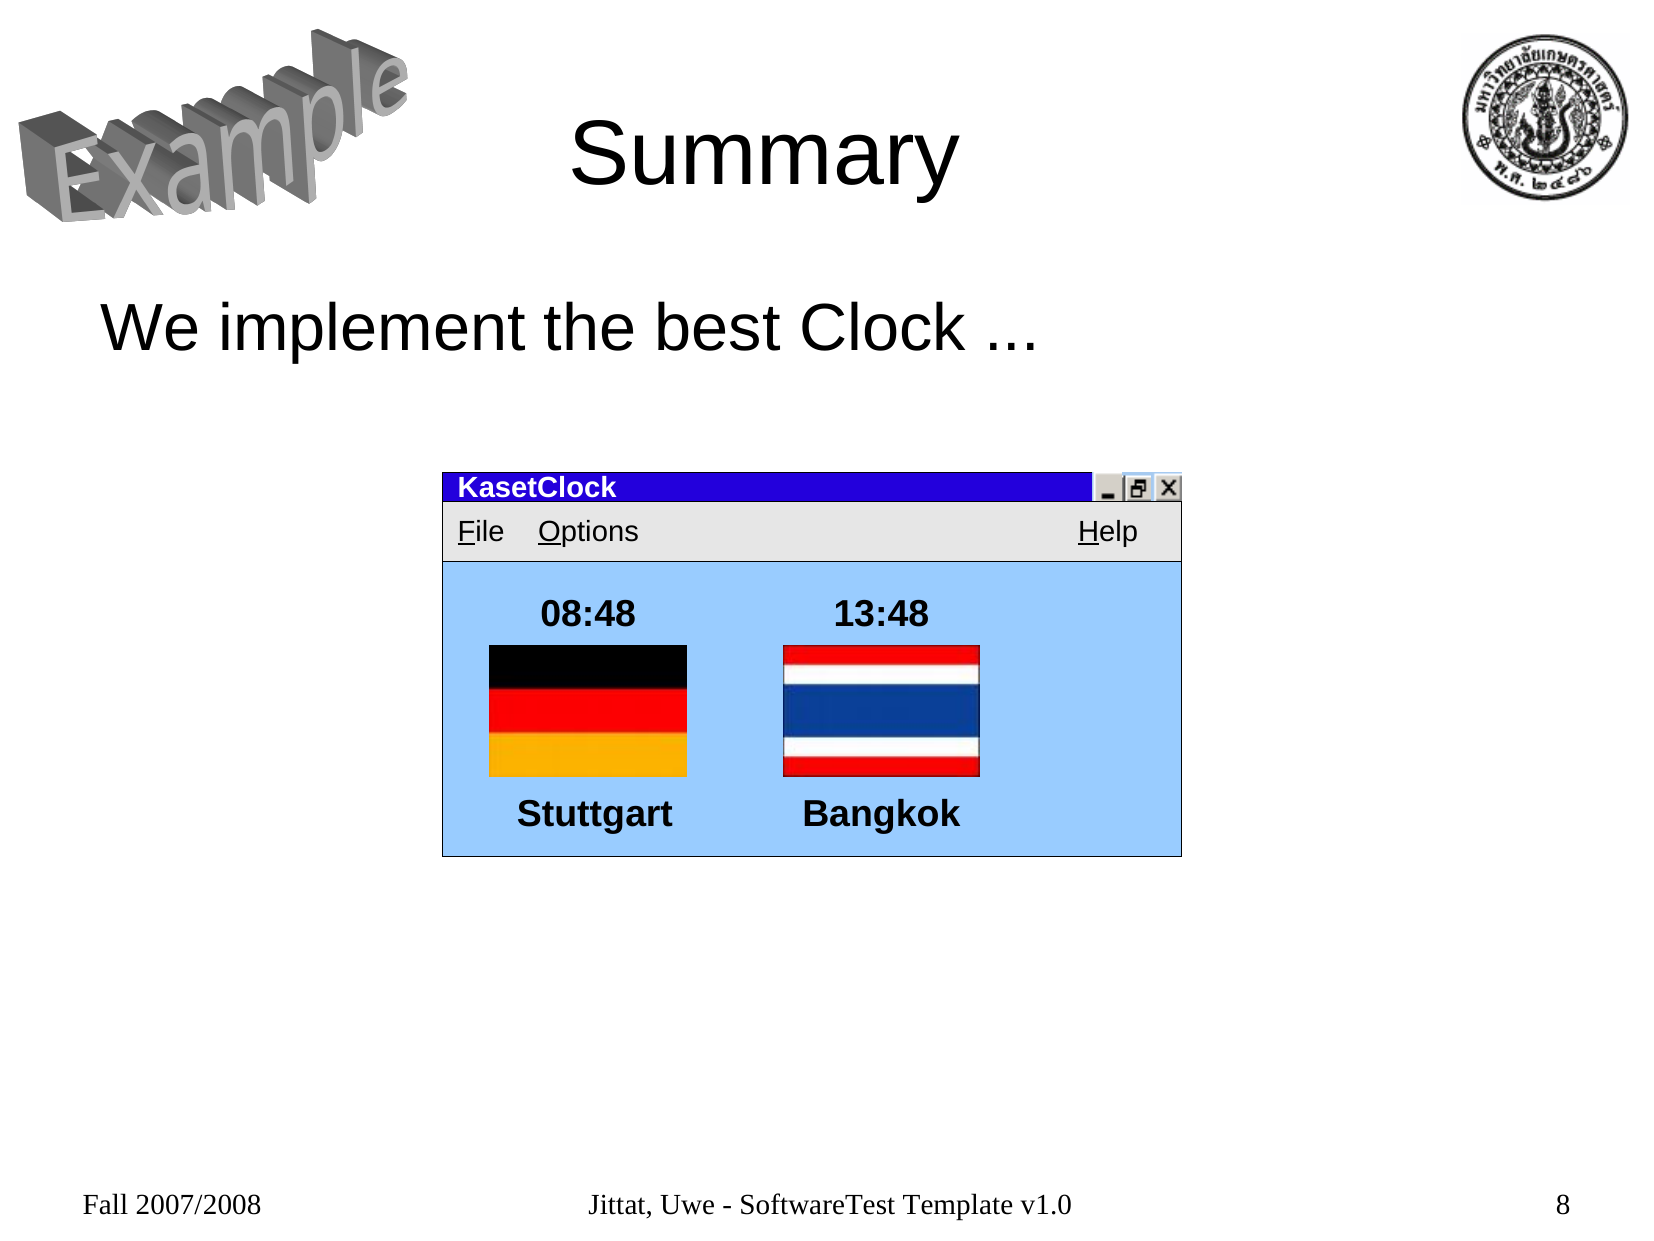

# Summary
We implement the best Clock ...
KasetClock
File	Options	Help
08:48
Stuttgart
13:48
Bangkok
Fall 2007/2008
 Jittat, Uwe - SoftwareTest Template v1.0
8